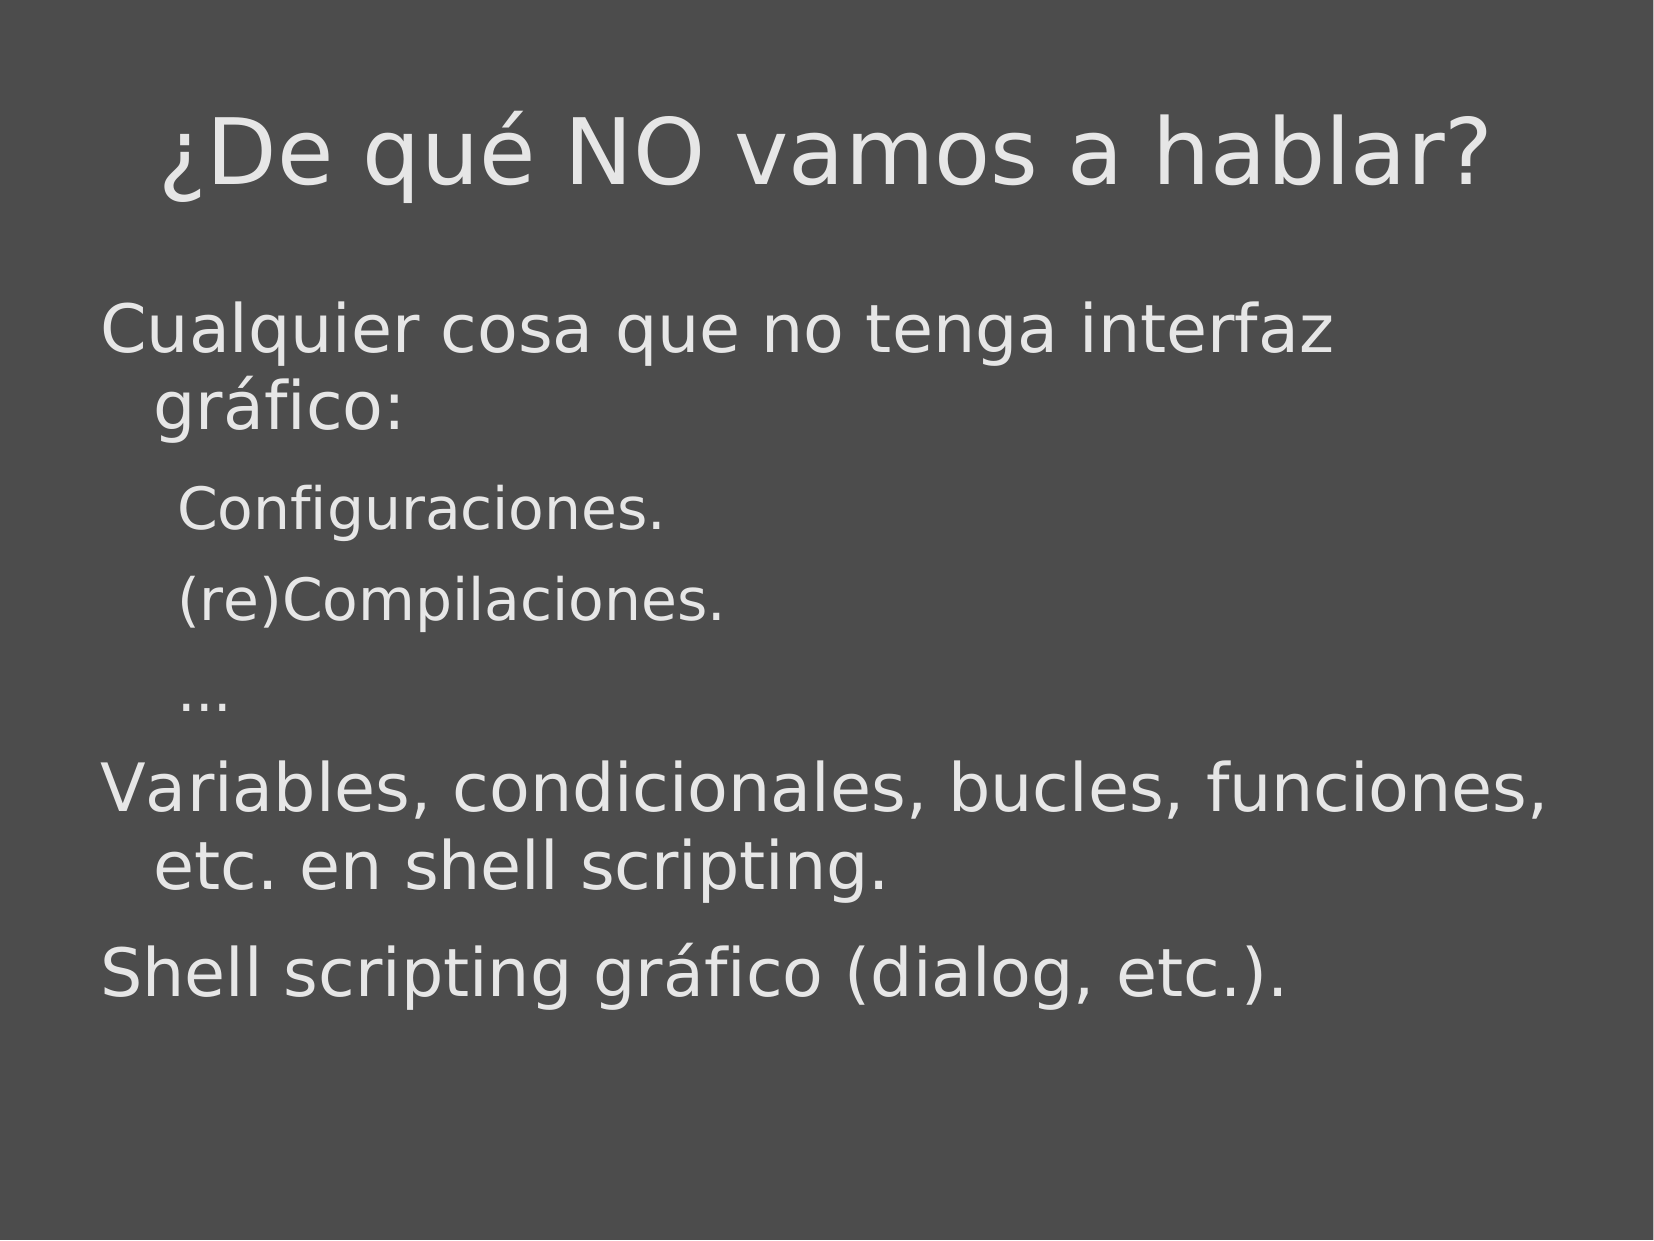

# ¿De qué NO vamos a hablar?
Cualquier cosa que no tenga interfaz gráfico:
Configuraciones.
(re)Compilaciones.
...
Variables, condicionales, bucles, funciones, etc. en shell scripting.
Shell scripting gráfico (dialog, etc.).